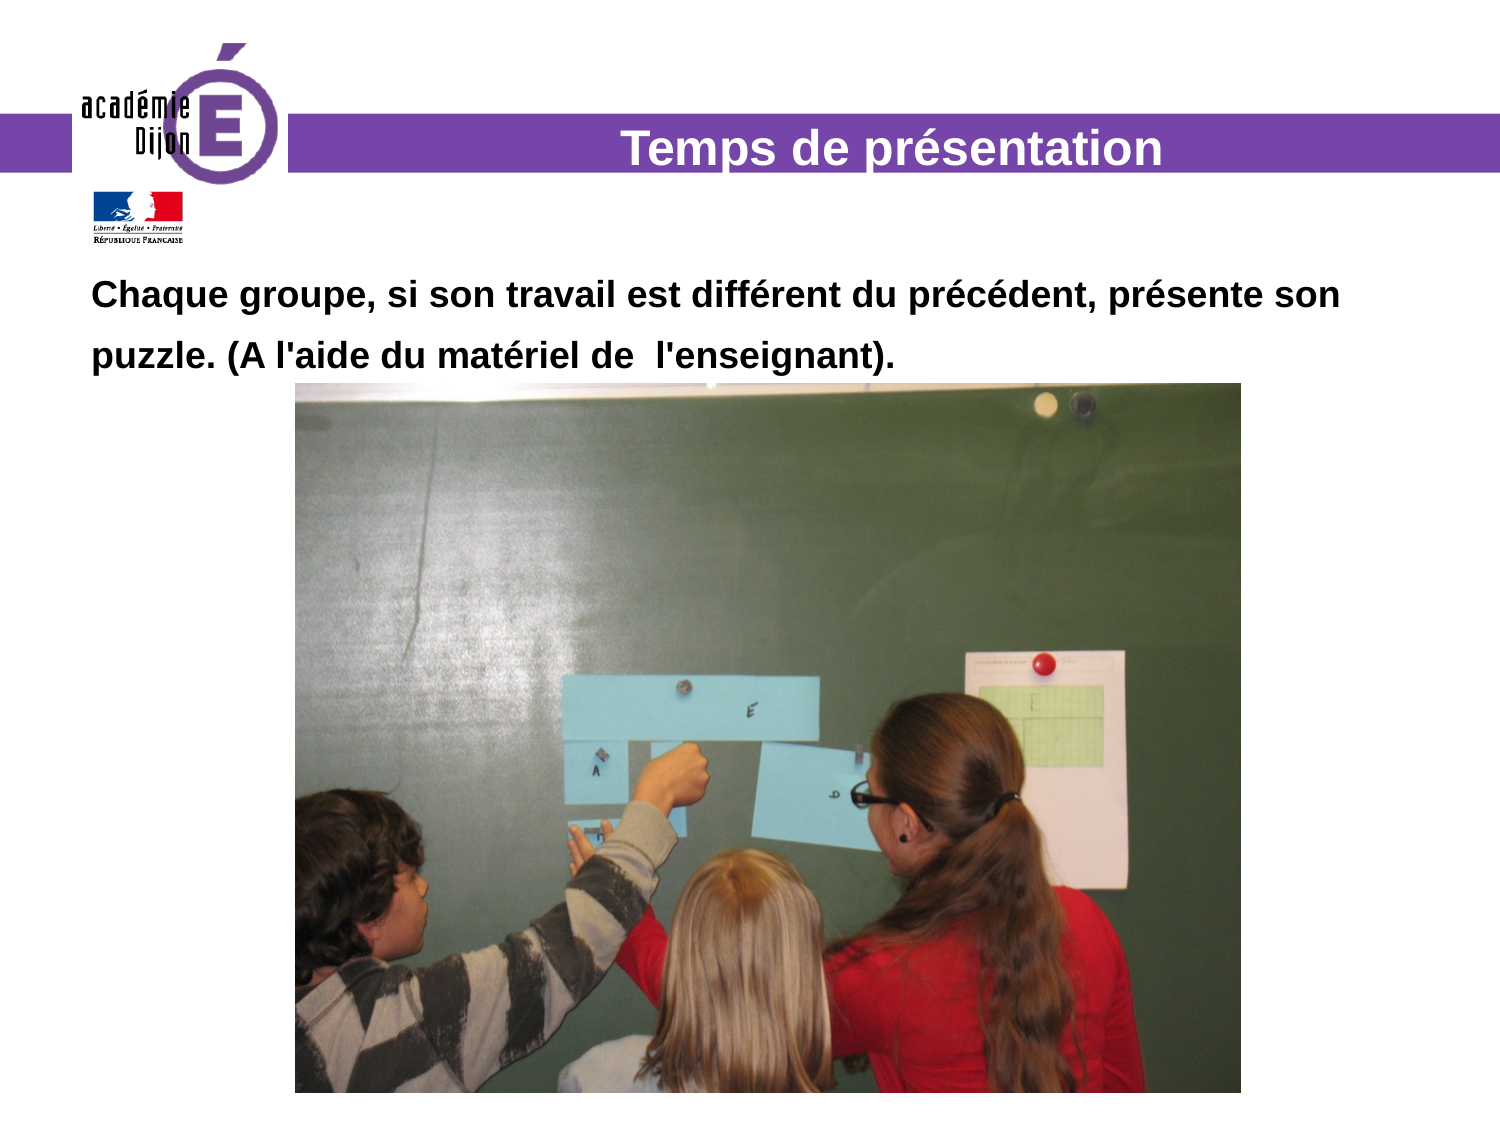

# Temps de présentation
Chaque groupe, si son travail est différent du précédent, présente son
puzzle. (A l'aide du matériel de l'enseignant).